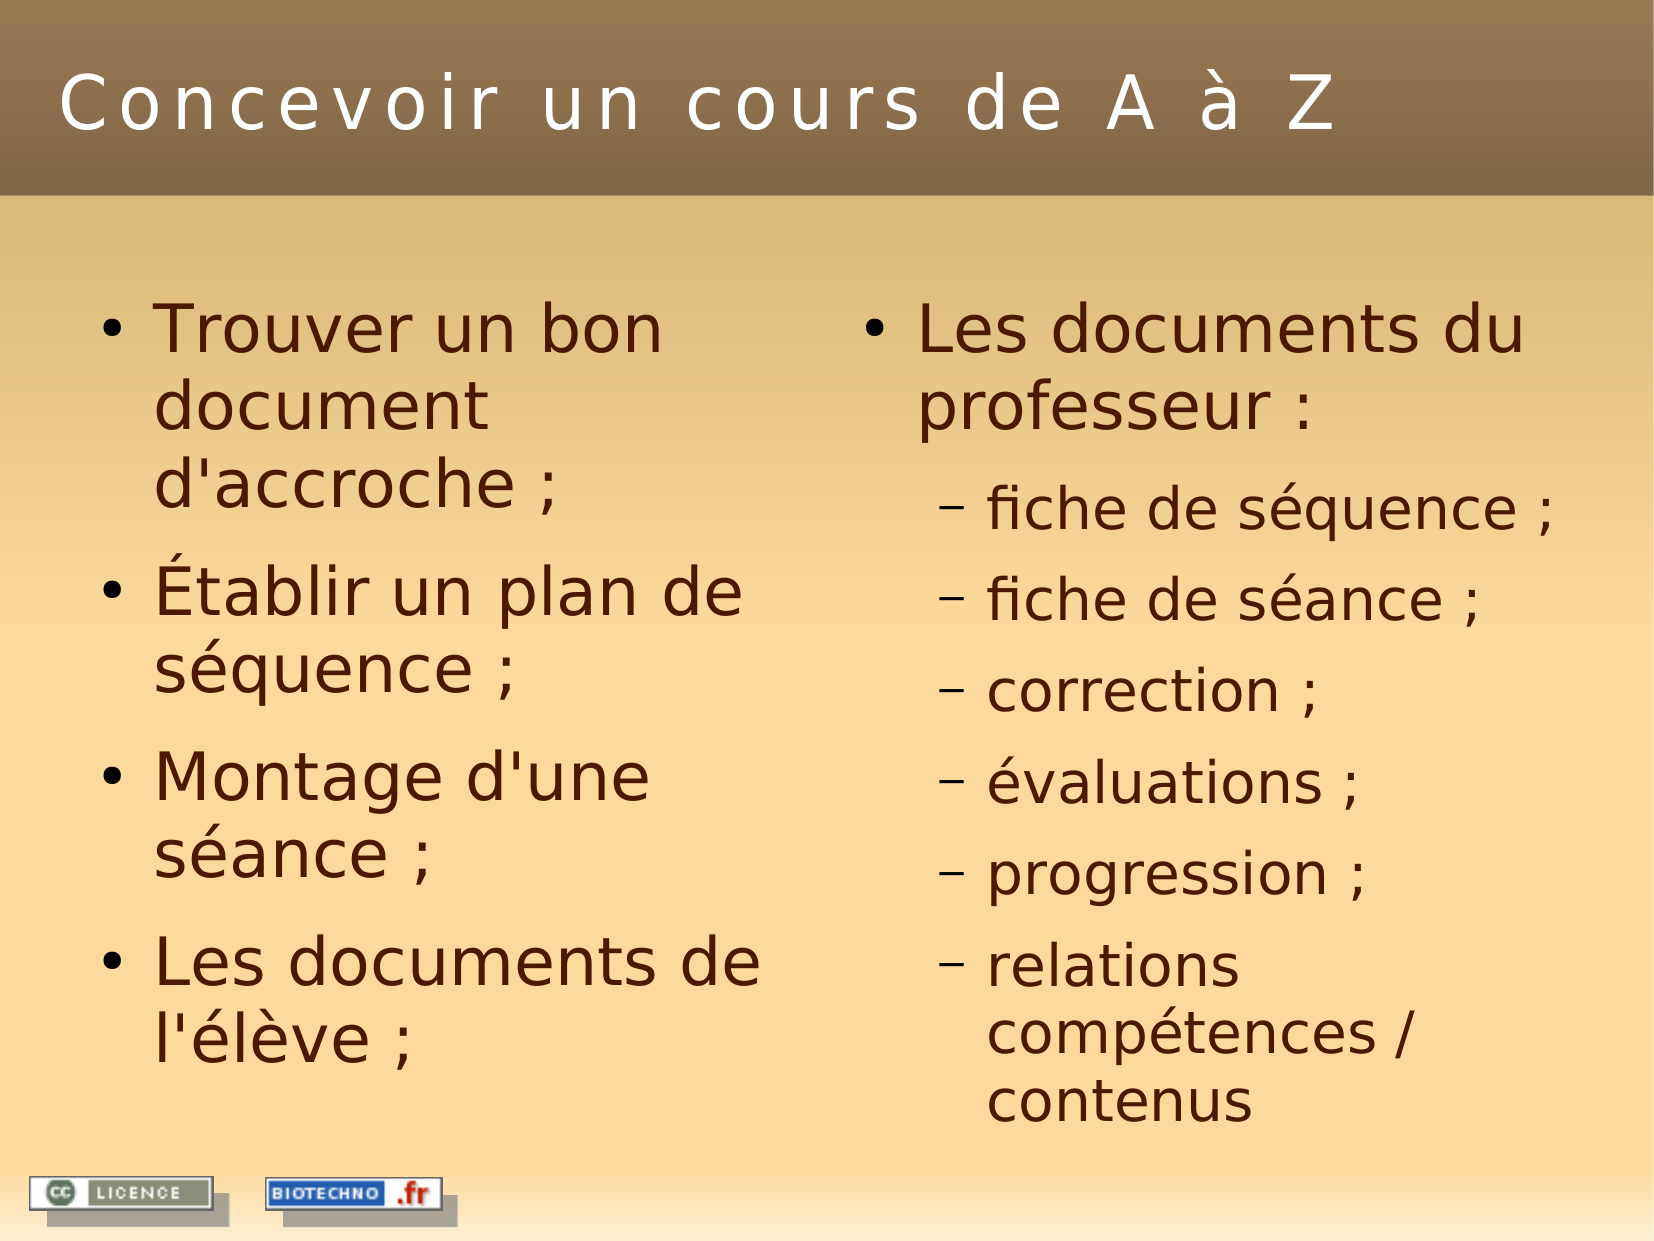

# Concevoir un cours de A à Z
Trouver un bon document d'accroche ;
Établir un plan de séquence ;
Montage d'une séance ;
Les documents de l'élève ;
Les documents du professeur :
fiche de séquence ;
fiche de séance ;
correction ;
évaluations ;
progression ;
relations compétences / contenus